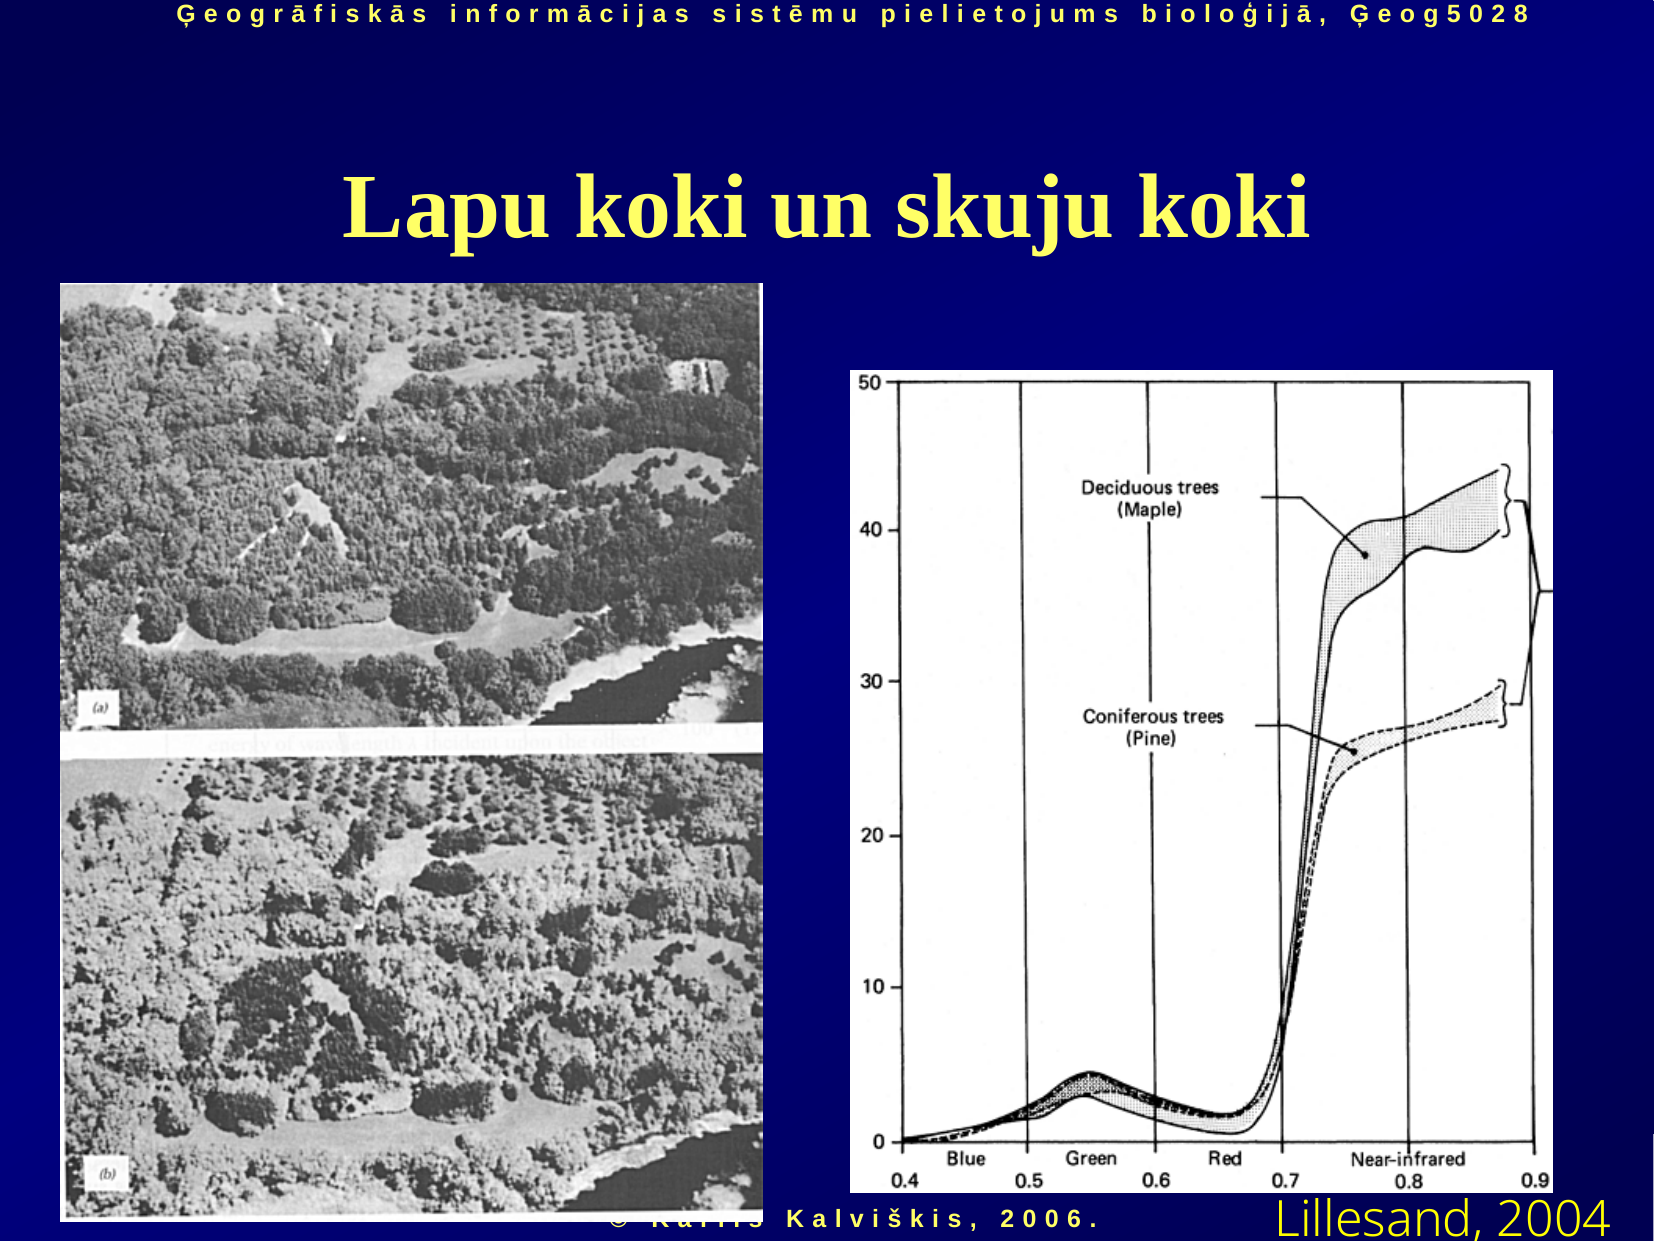

# Lapu koki un skuju koki
 Lillesand, 2004